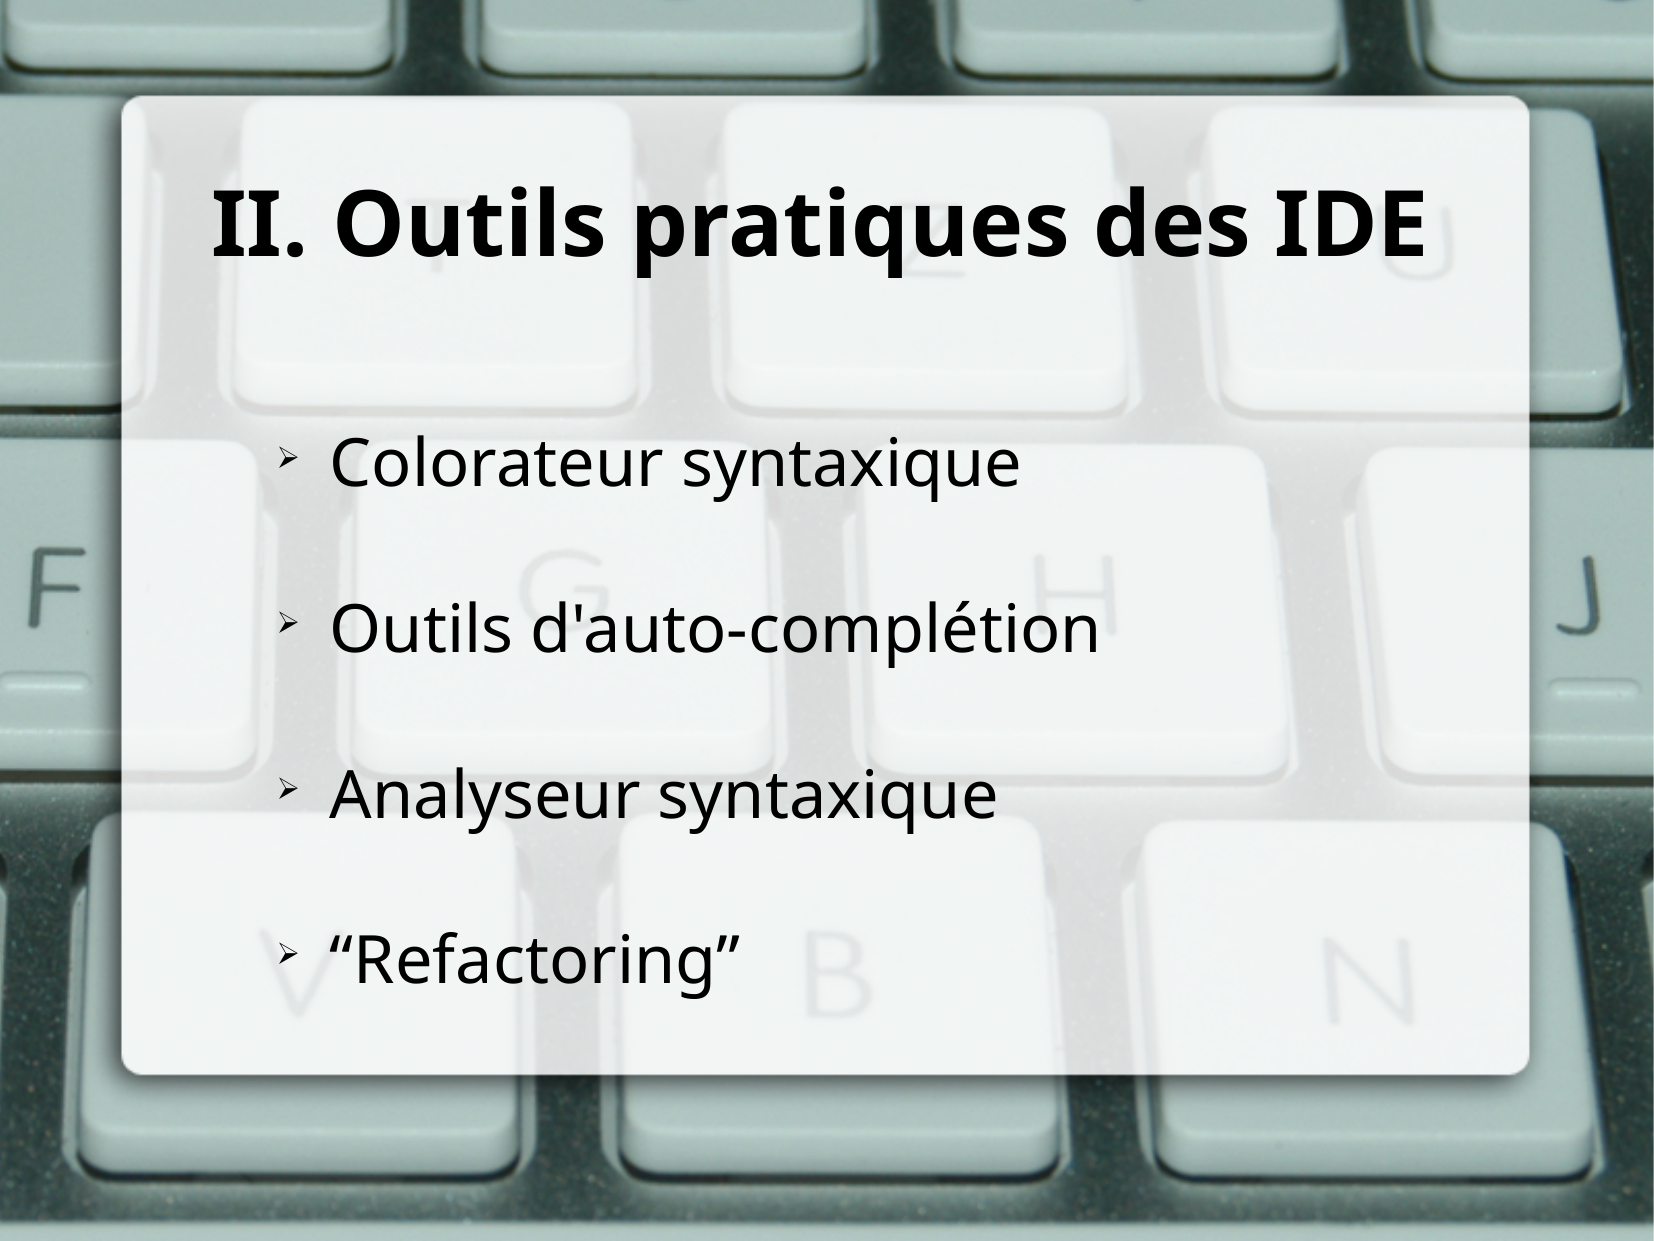

# II. Outils pratiques des IDE
Colorateur syntaxique
Outils d'auto-complétion
Analyseur syntaxique
“Refactoring”